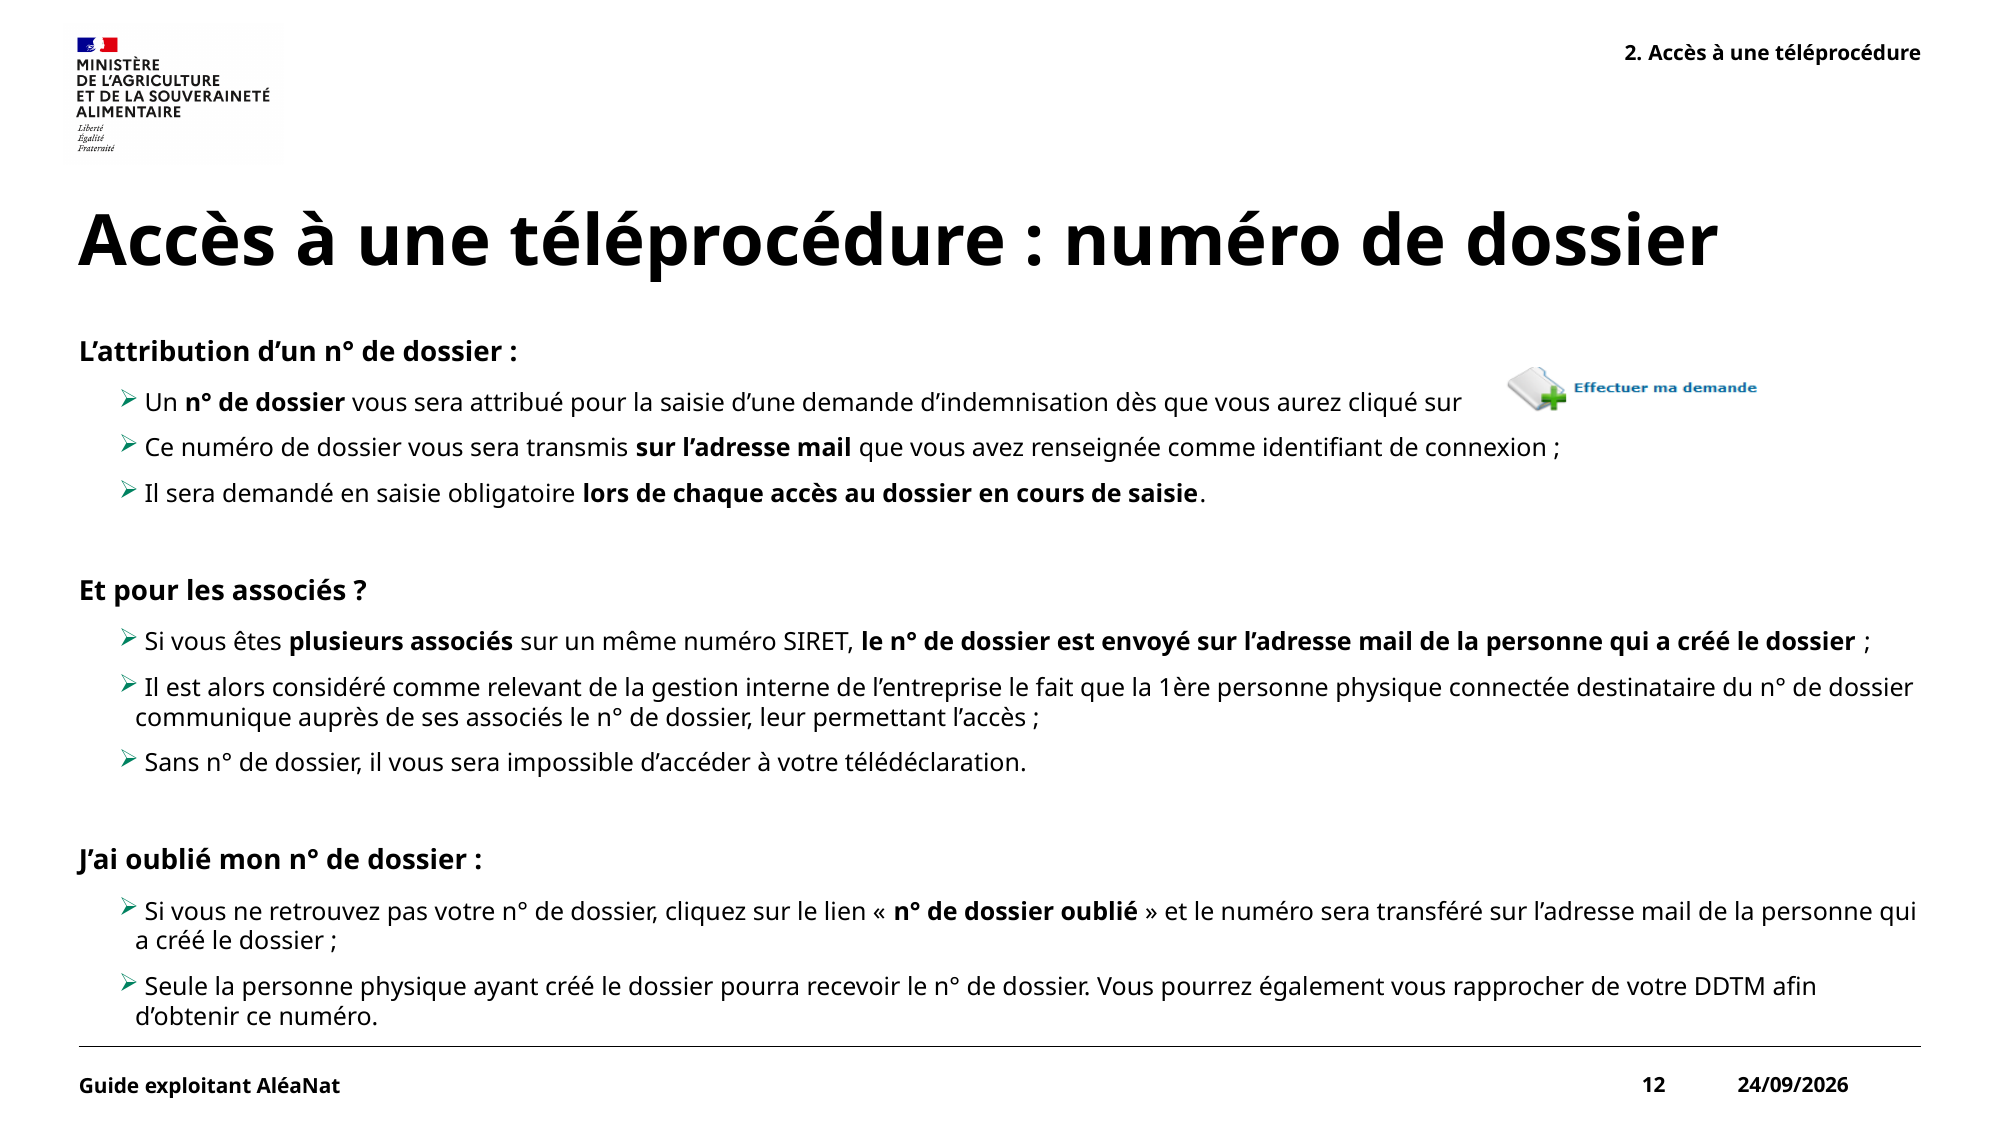

Accès à une téléprocédure
# Accès à une téléprocédure : numéro de dossier
L’attribution d’un n° de dossier :
 Un n° de dossier vous sera attribué pour la saisie d’une demande d’indemnisation dès que vous aurez cliqué sur
 Ce numéro de dossier vous sera transmis sur l’adresse mail que vous avez renseignée comme identifiant de connexion ;
 Il sera demandé en saisie obligatoire lors de chaque accès au dossier en cours de saisie.
Et pour les associés ?
 Si vous êtes plusieurs associés sur un même numéro SIRET, le n° de dossier est envoyé sur l’adresse mail de la personne qui a créé le dossier ;
 Il est alors considéré comme relevant de la gestion interne de l’entreprise le fait que la 1ère personne physique connectée destinataire du n° de dossier communique auprès de ses associés le n° de dossier, leur permettant l’accès ;
 Sans n° de dossier, il vous sera impossible d’accéder à votre télédéclaration.
J’ai oublié mon n° de dossier :
 Si vous ne retrouvez pas votre n° de dossier, cliquez sur le lien « n° de dossier oublié » et le numéro sera transféré sur l’adresse mail de la personne qui a créé le dossier ;
 Seule la personne physique ayant créé le dossier pourra recevoir le n° de dossier. Vous pourrez également vous rapprocher de votre DDTM afin d’obtenir ce numéro.
Guide exploitant AléaNat
12